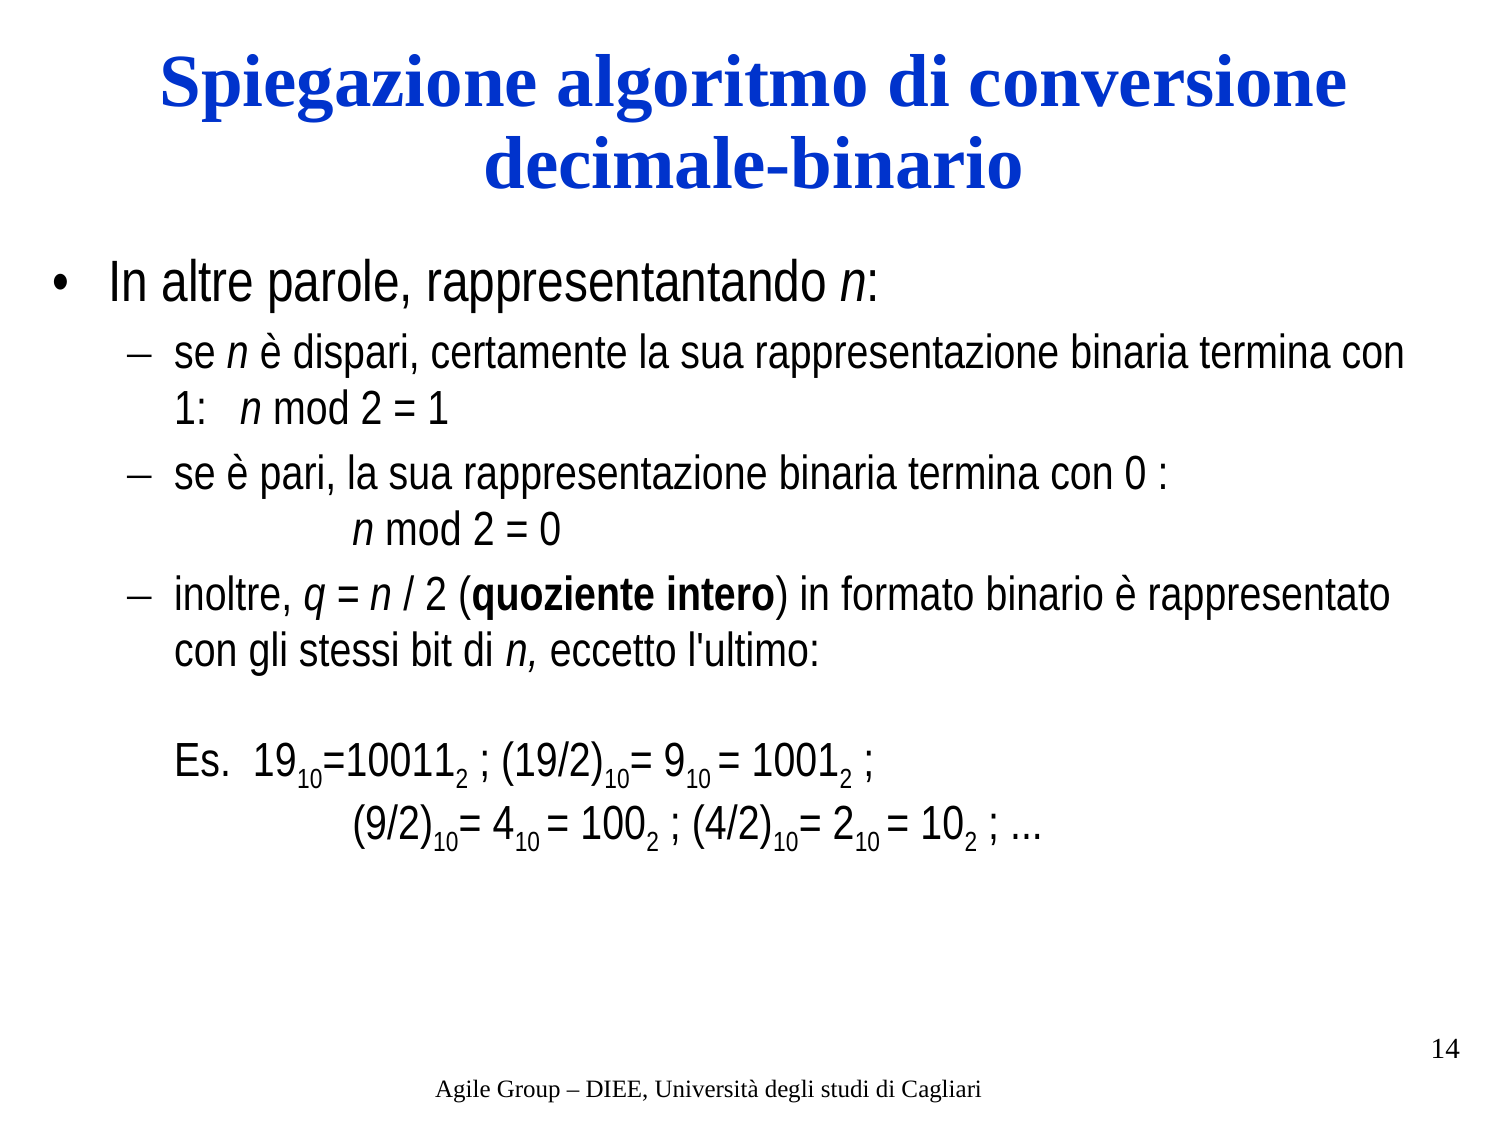

# Spiegazione algoritmo di conversione decimale-binario
In altre parole, rappresentantando n:
se n è dispari, certamente la sua rappresentazione binaria termina con 1: n mod 2 = 1
se è pari, la sua rappresentazione binaria termina con 0 :
		n mod 2 = 0
inoltre, q = n / 2 (quoziente intero) in formato binario è rappresentato con gli stessi bit di n, eccetto l'ultimo:
Es. 1910=100112 ; (19/2)10= 910 = 10012 ;
		(9/2)10= 410 = 1002 ; (4/2)10= 210 = 102 ; ...
14